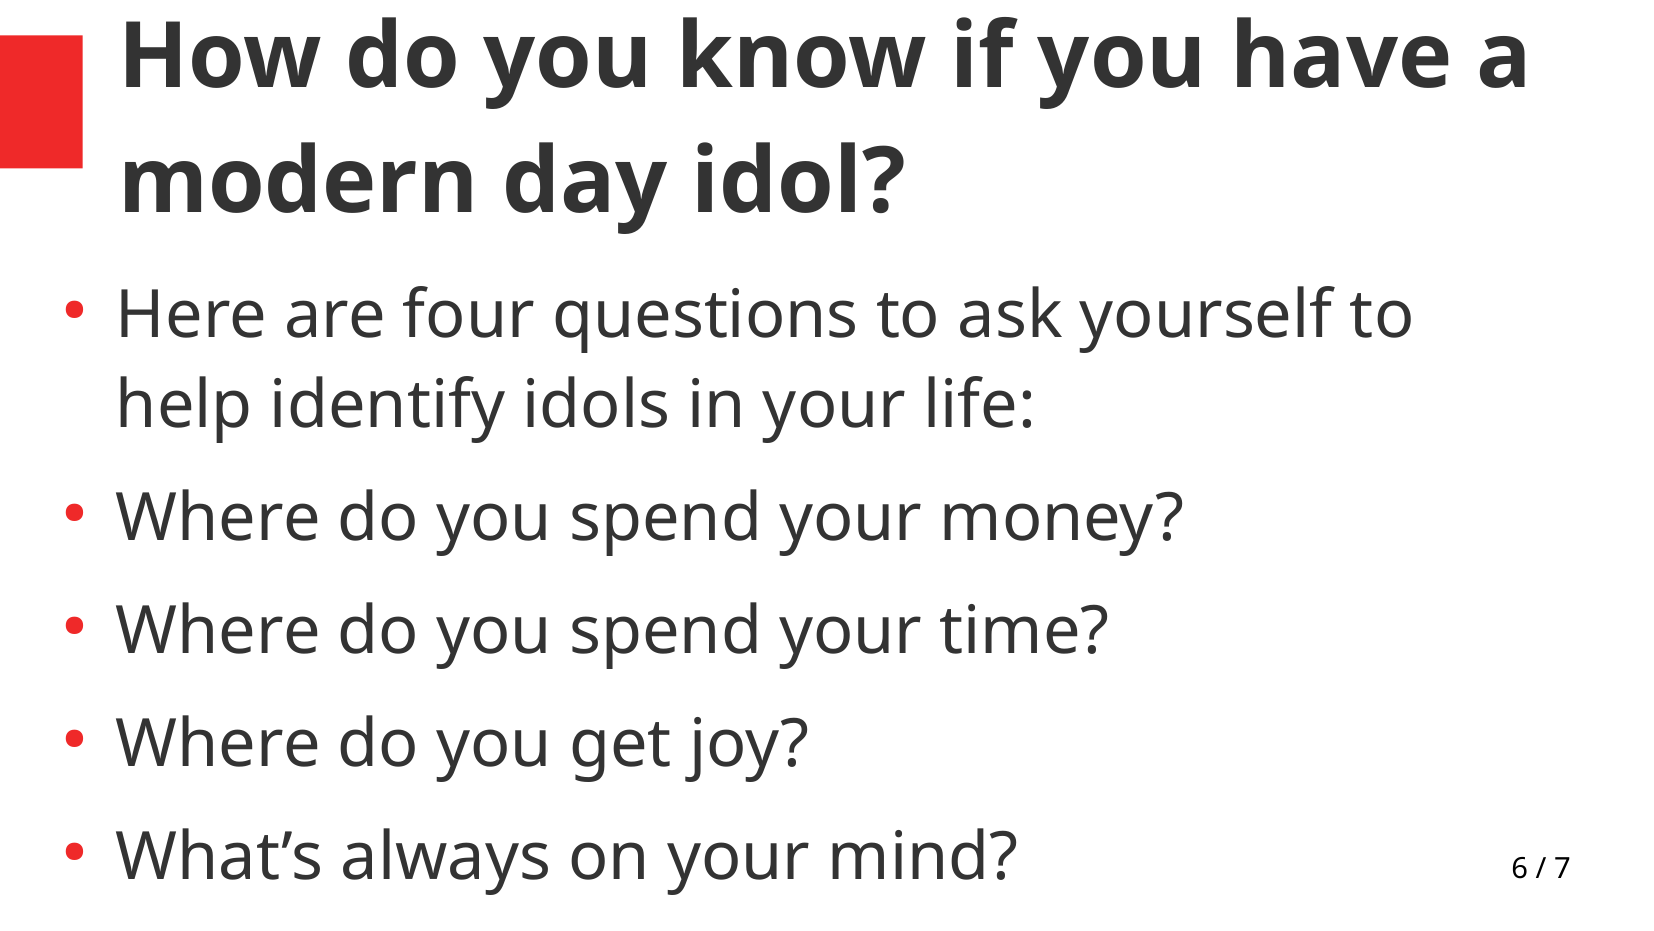

# How do you know if you have a modern day idol?
Here are four questions to ask yourself to help identify idols in your life:
Where do you spend your money?
Where do you spend your time?
Where do you get joy?
What’s always on your mind?
6